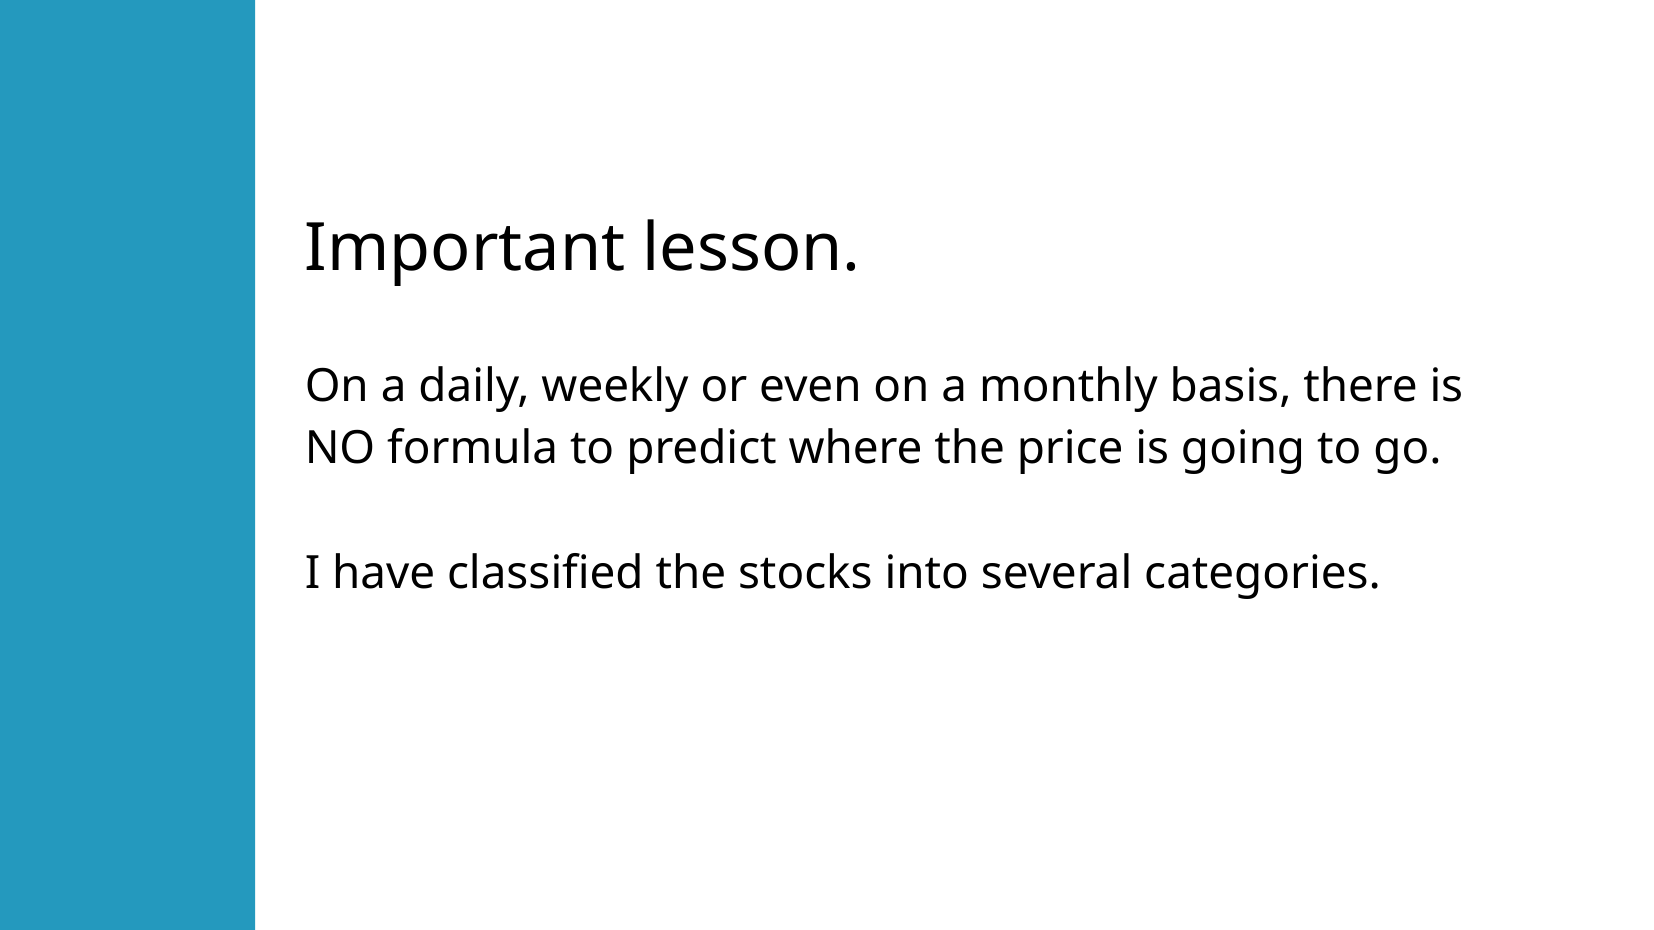

# Important lesson. On a daily, weekly or even on a monthly basis, there is NO formula to predict where the price is going to go. I have classified the stocks into several categories.